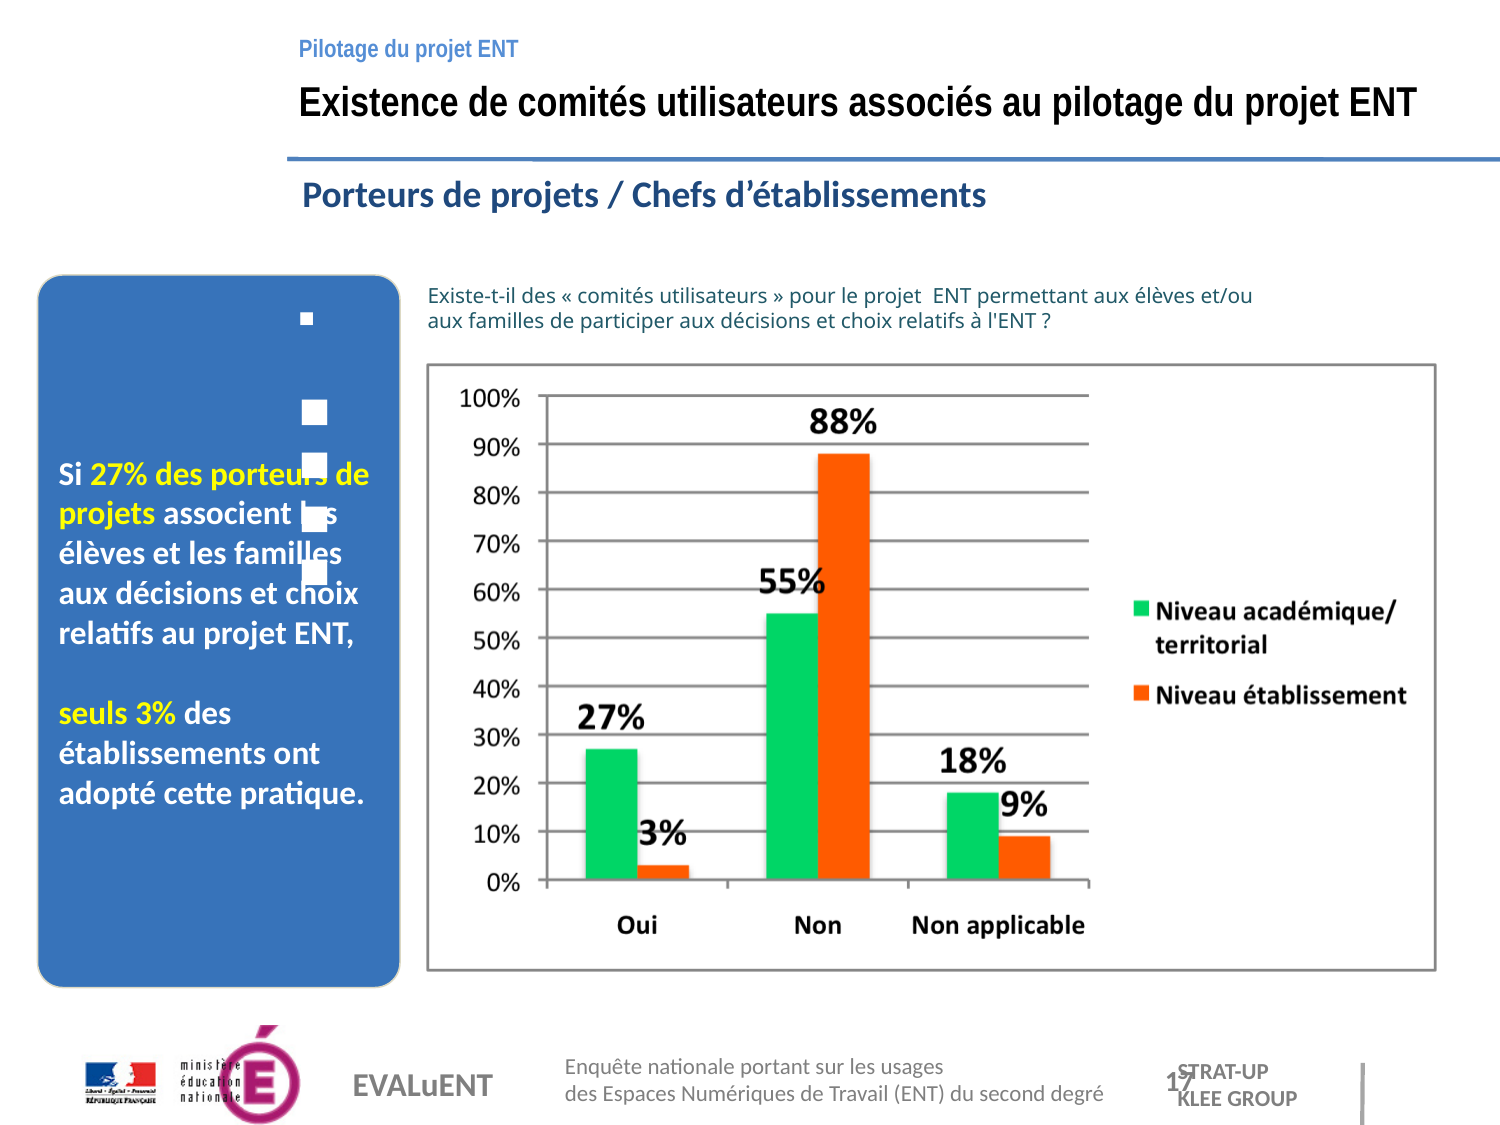

Pilotage du projet ENT
Existence de comités utilisateurs associés au pilotage du projet ENT
Porteurs de projets / Chefs d’établissements
Si 27% des porteurs de projets associent les élèves et les familles aux décisions et choix relatifs au projet ENT,
seuls 3% des établissements ont adopté cette pratique.
Existe-t-il des « comités utilisateurs » pour le projet ENT permettant aux élèves et/ou
aux familles de participer aux décisions et choix relatifs à l'ENT ?